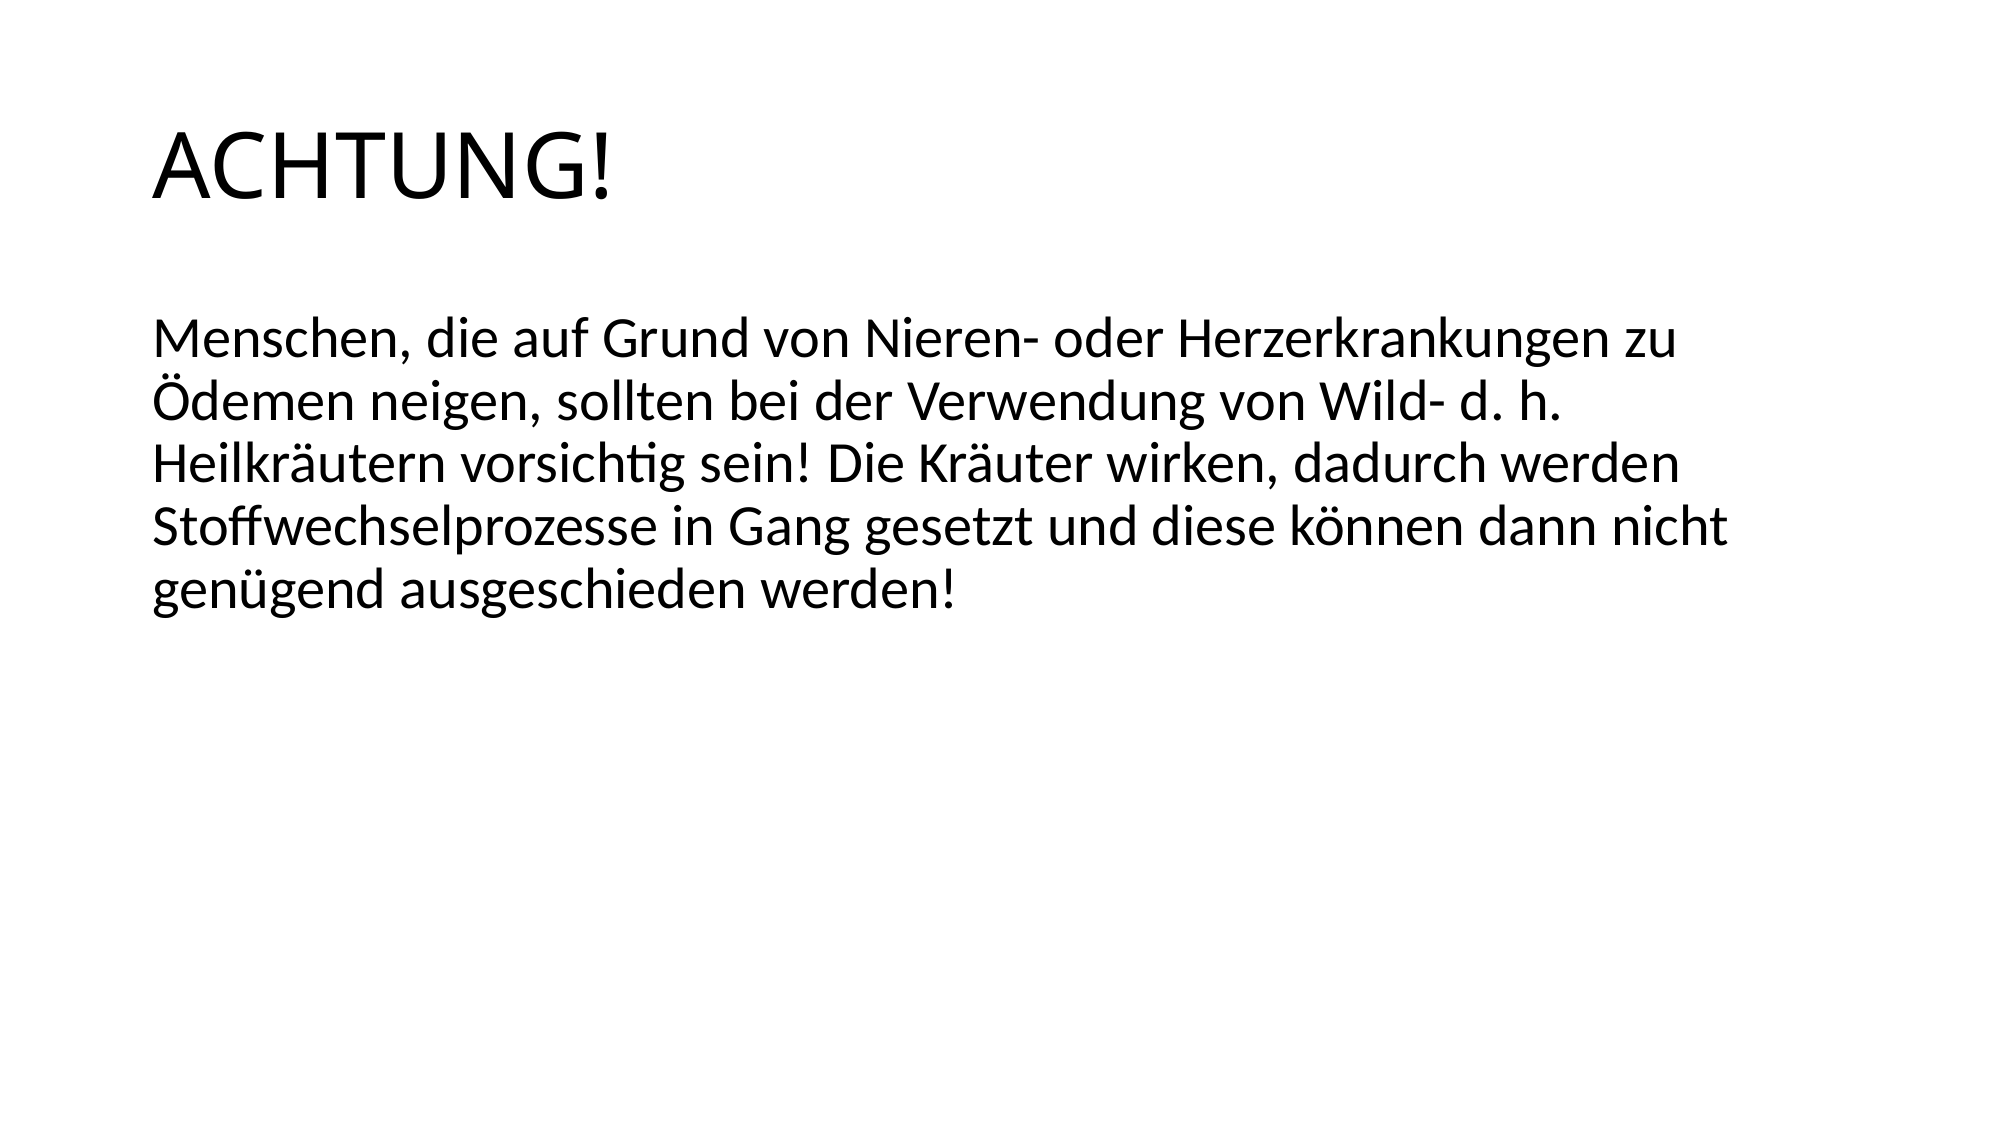

# ACHTUNG!
Menschen, die auf Grund von Nieren- oder Herzerkrankungen zu Ödemen neigen, sollten bei der Verwendung von Wild- d. h. Heilkräutern vorsichtig sein! Die Kräuter wirken, dadurch werden Stoffwechselprozesse in Gang gesetzt und diese können dann nicht genügend ausgeschieden werden!